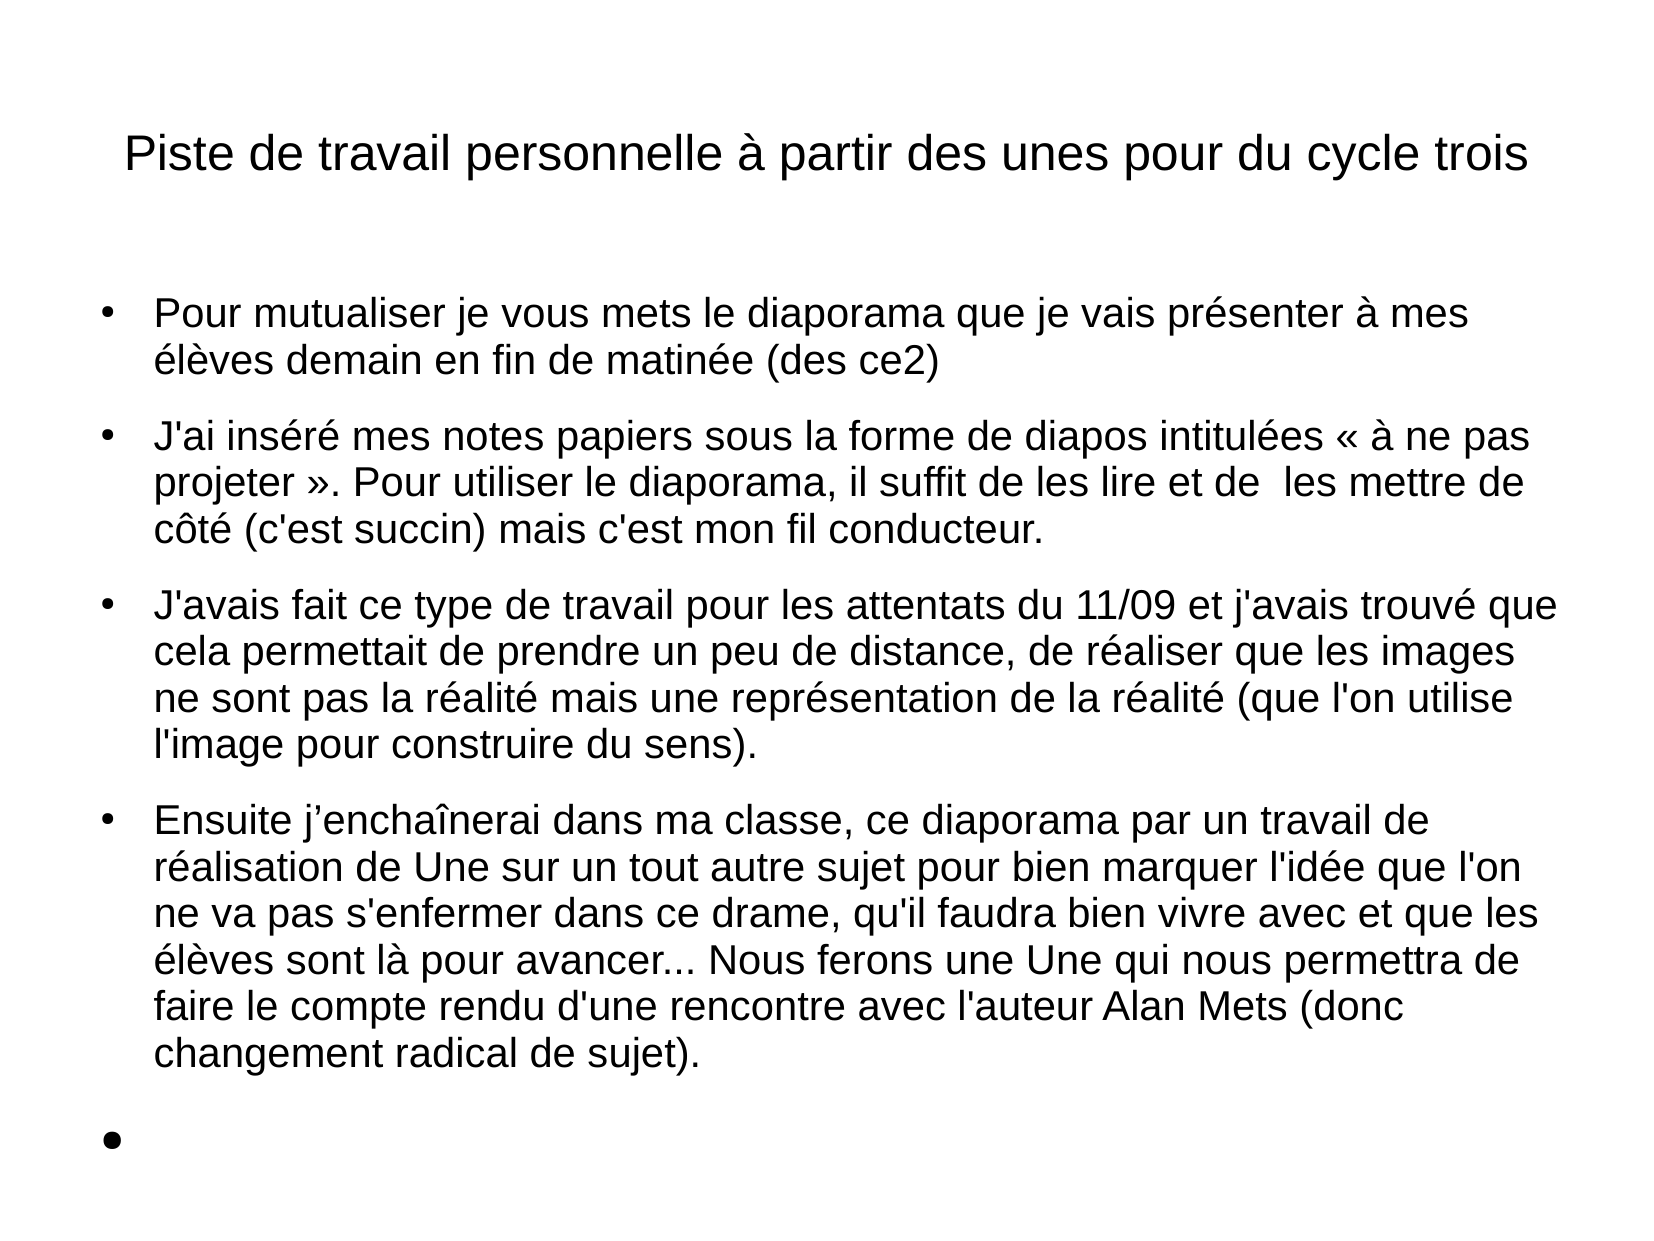

# Piste de travail personnelle à partir des unes pour du cycle trois
Pour mutualiser je vous mets le diaporama que je vais présenter à mes élèves demain en fin de matinée (des ce2)
J'ai inséré mes notes papiers sous la forme de diapos intitulées « à ne pas projeter ». Pour utiliser le diaporama, il suffit de les lire et de les mettre de côté (c'est succin) mais c'est mon fil conducteur.
J'avais fait ce type de travail pour les attentats du 11/09 et j'avais trouvé que cela permettait de prendre un peu de distance, de réaliser que les images ne sont pas la réalité mais une représentation de la réalité (que l'on utilise l'image pour construire du sens).
Ensuite j’enchaînerai dans ma classe, ce diaporama par un travail de réalisation de Une sur un tout autre sujet pour bien marquer l'idée que l'on ne va pas s'enfermer dans ce drame, qu'il faudra bien vivre avec et que les élèves sont là pour avancer... Nous ferons une Une qui nous permettra de faire le compte rendu d'une rencontre avec l'auteur Alan Mets (donc changement radical de sujet).